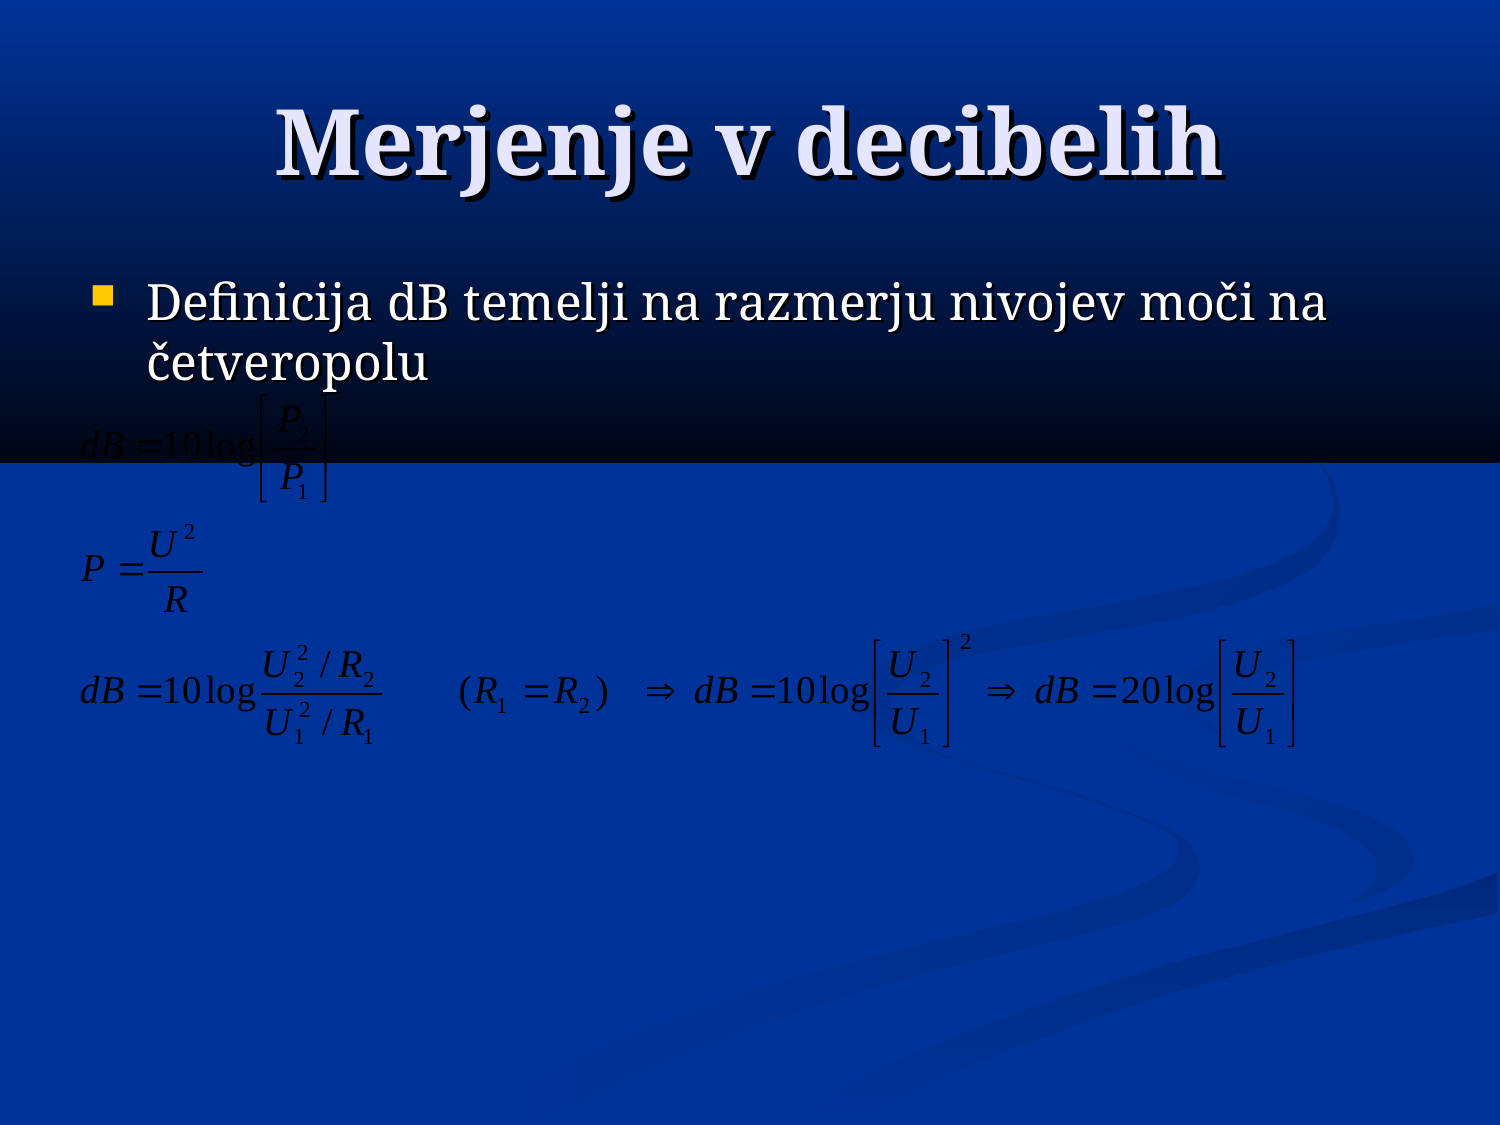

# Merjenje v decibelih
Definicija dB temelji na razmerju nivojev moči na četveropolu